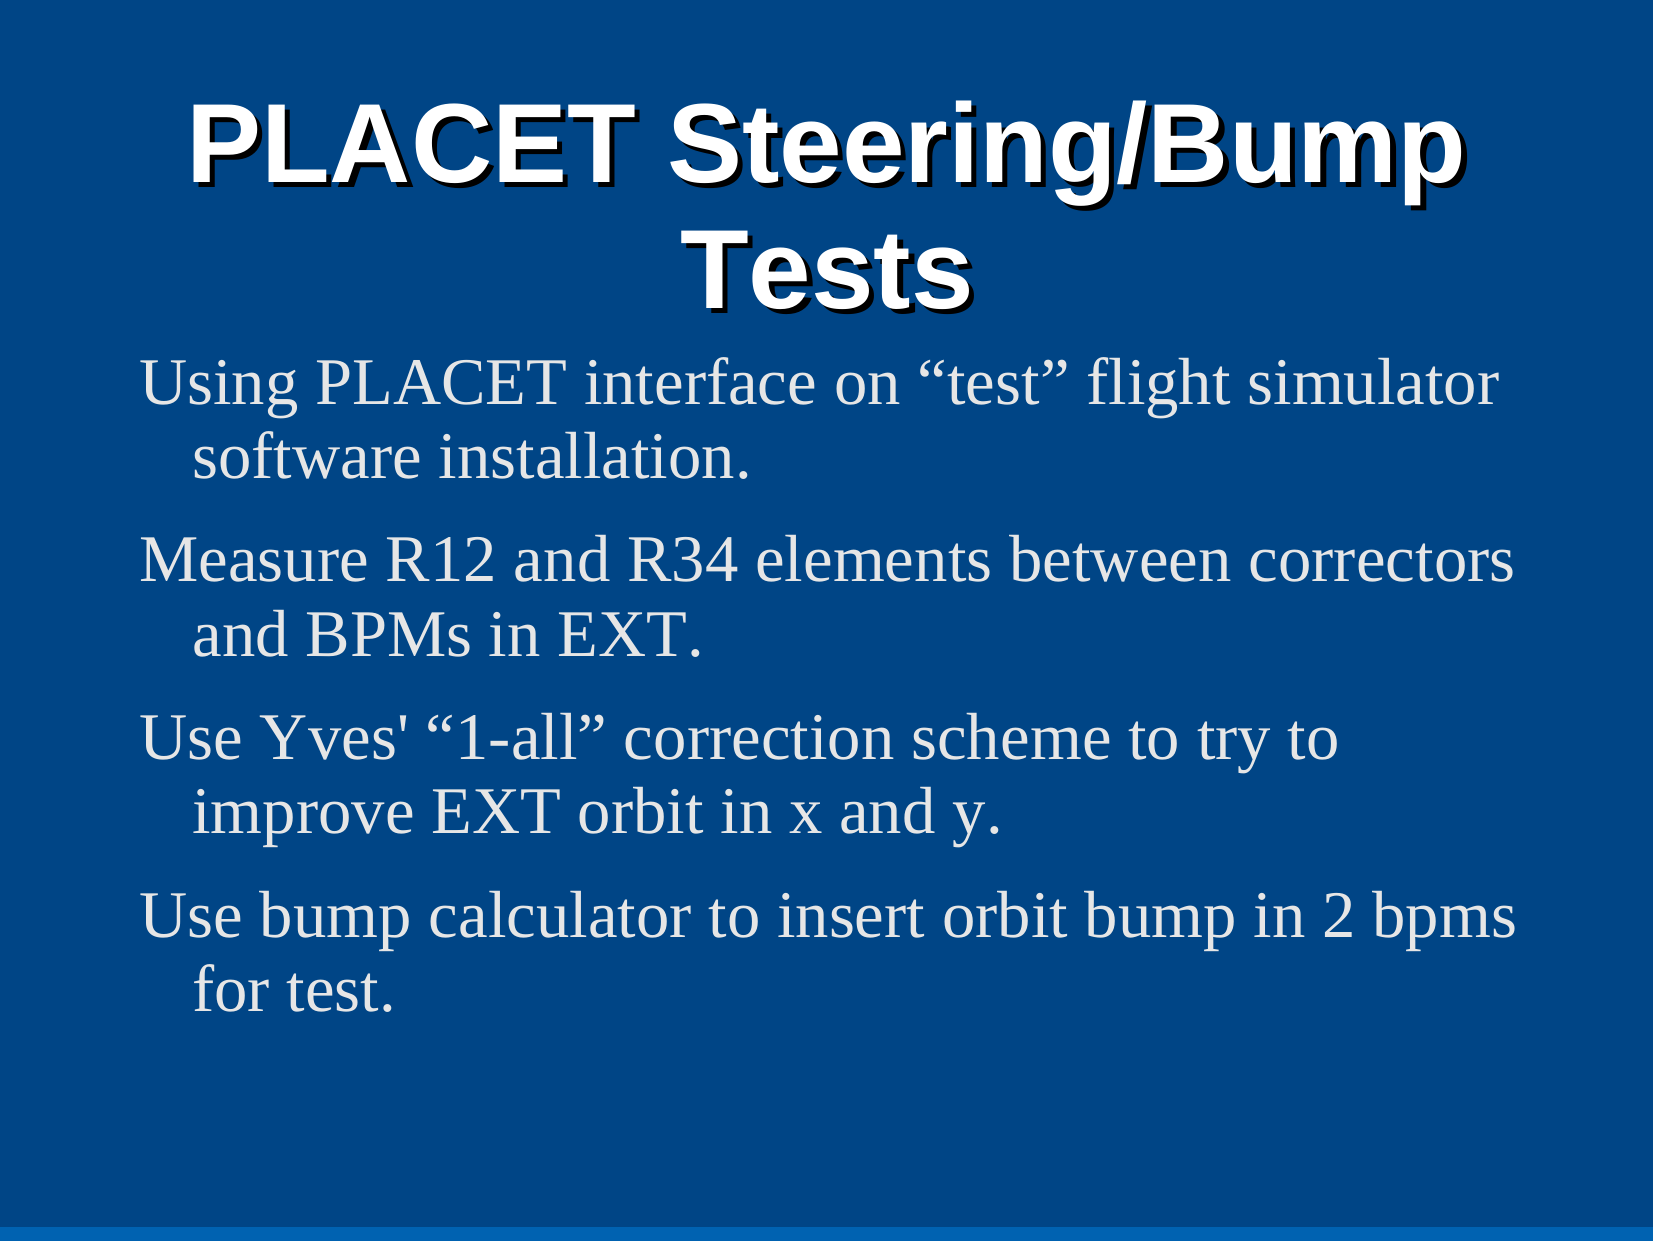

# PLACET Steering/Bump Tests
Using PLACET interface on “test” flight simulator software installation.
Measure R12 and R34 elements between correctors and BPMs in EXT.
Use Yves' “1-all” correction scheme to try to improve EXT orbit in x and y.
Use bump calculator to insert orbit bump in 2 bpms for test.